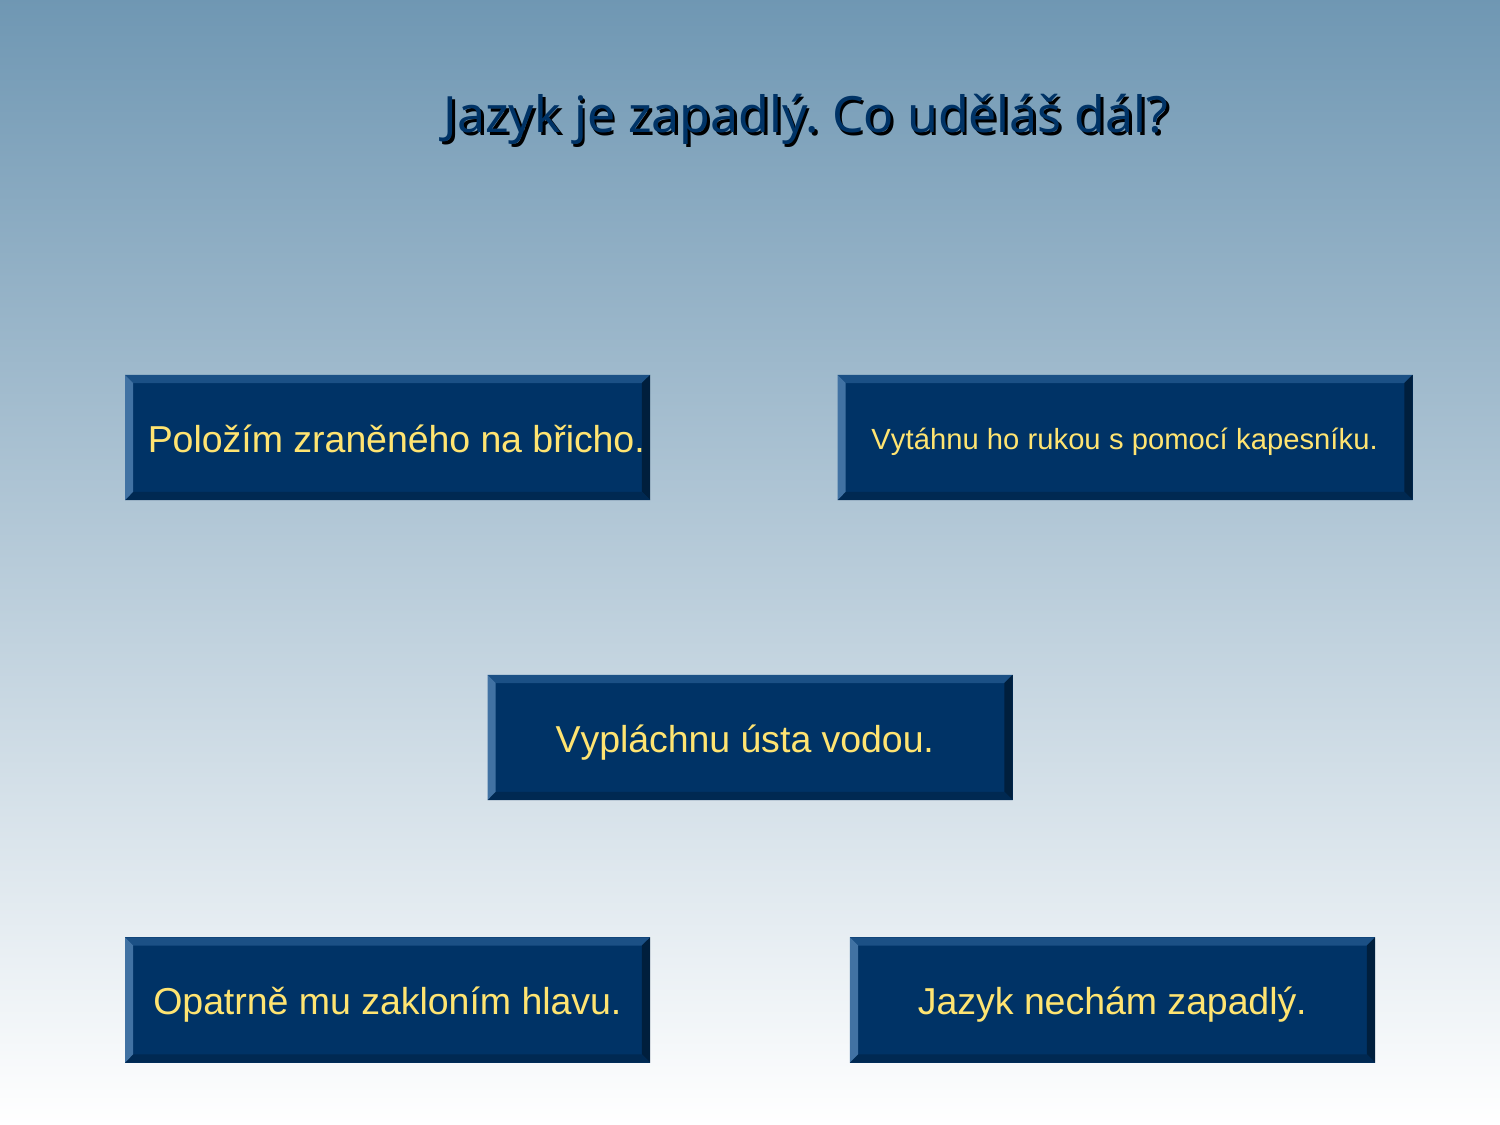

# Jazyk je zapadlý. Co uděláš dál?
Položím zraněného na břicho.
Vytáhnu ho rukou s pomocí kapesníku.
Vypláchnu ústa vodou.
Opatrně mu zakloním hlavu.
Jazyk nechám zapadlý.